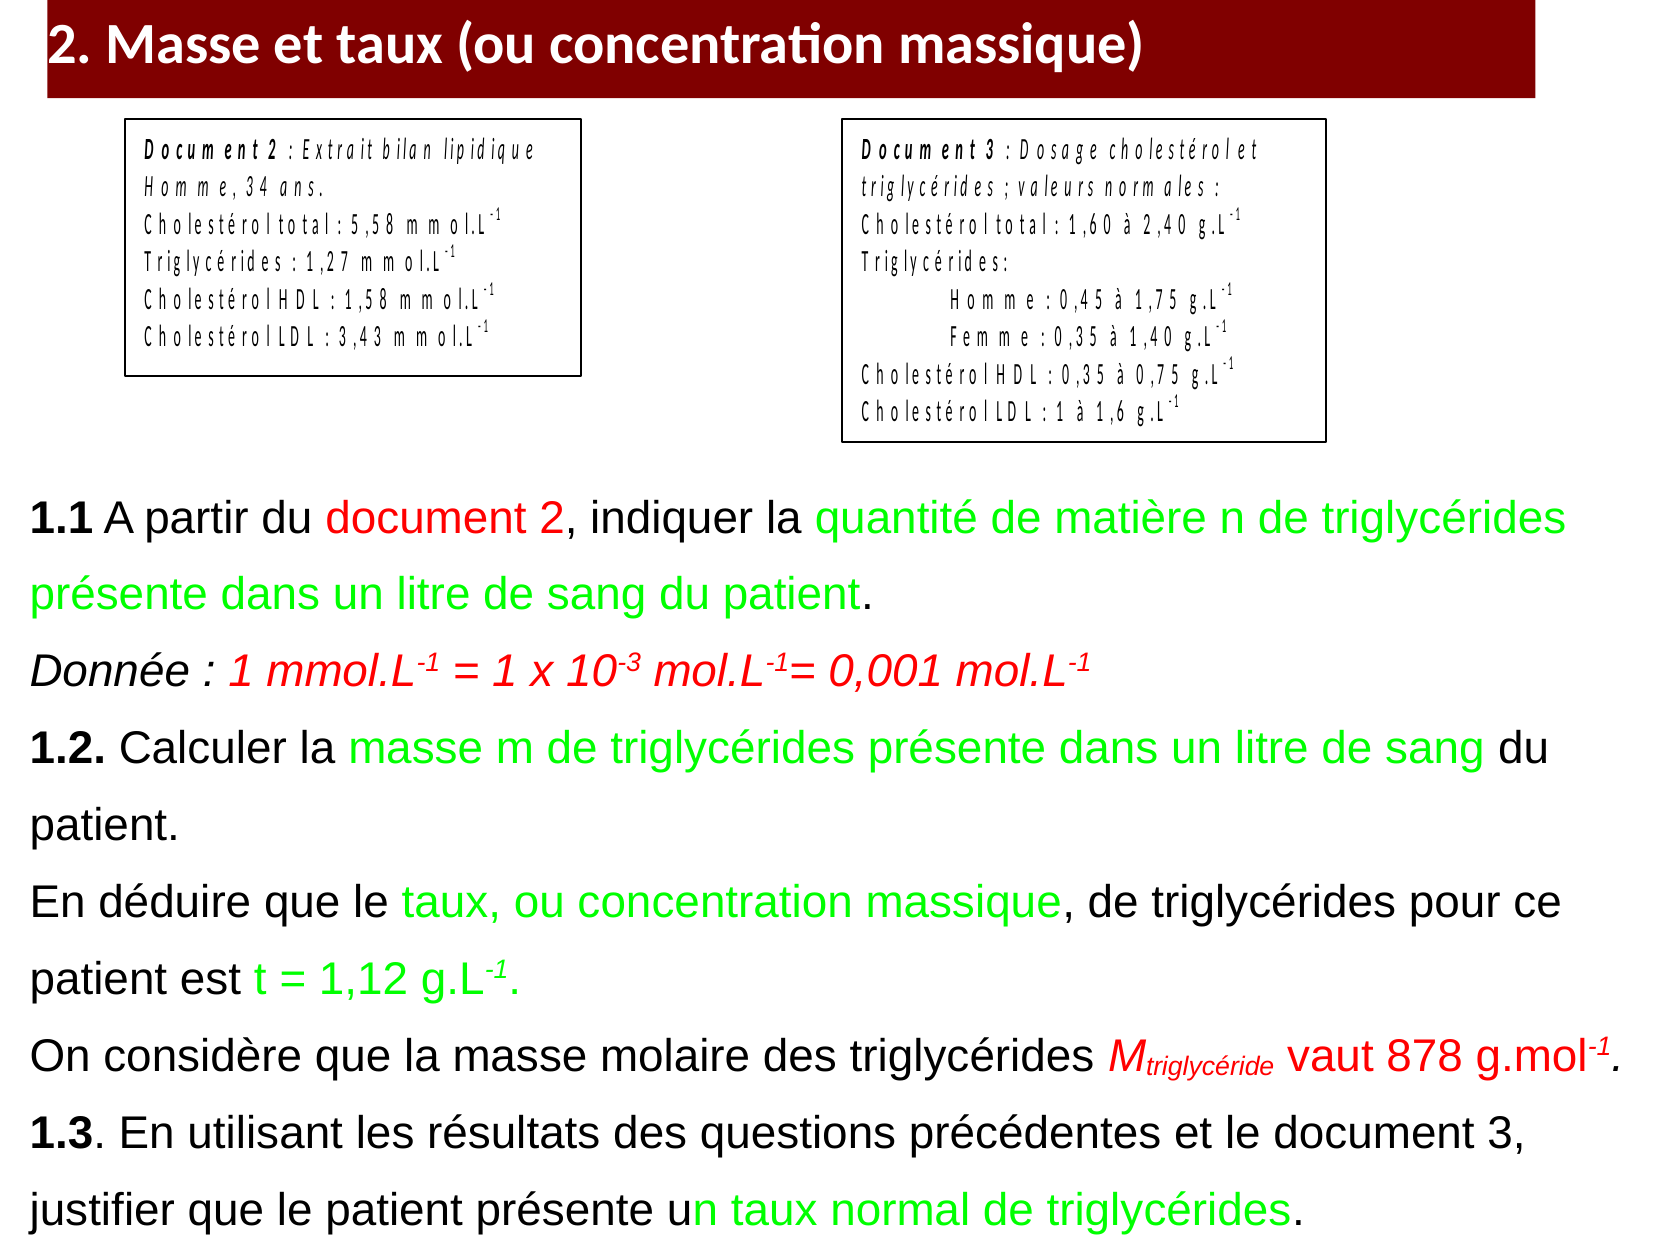

# 2. Masse et taux (ou concentration massique)
1.1 A partir du document 2, indiquer la quantité de matière n de triglycérides présente dans un litre de sang du patient.
Donnée : 1 mmol.L-1 = 1 x 10-3 mol.L-1= 0,001 mol.L-1
1.2. Calculer la masse m de triglycérides présente dans un litre de sang du patient.
En déduire que le taux, ou concentration massique, de triglycérides pour ce patient est t = 1,12 g.L-1.
On considère que la masse molaire des triglycérides Mtriglycéride vaut 878 g.mol-1.
1.3. En utilisant les résultats des questions précédentes et le document 3, justifier que le patient présente un taux normal de triglycérides.